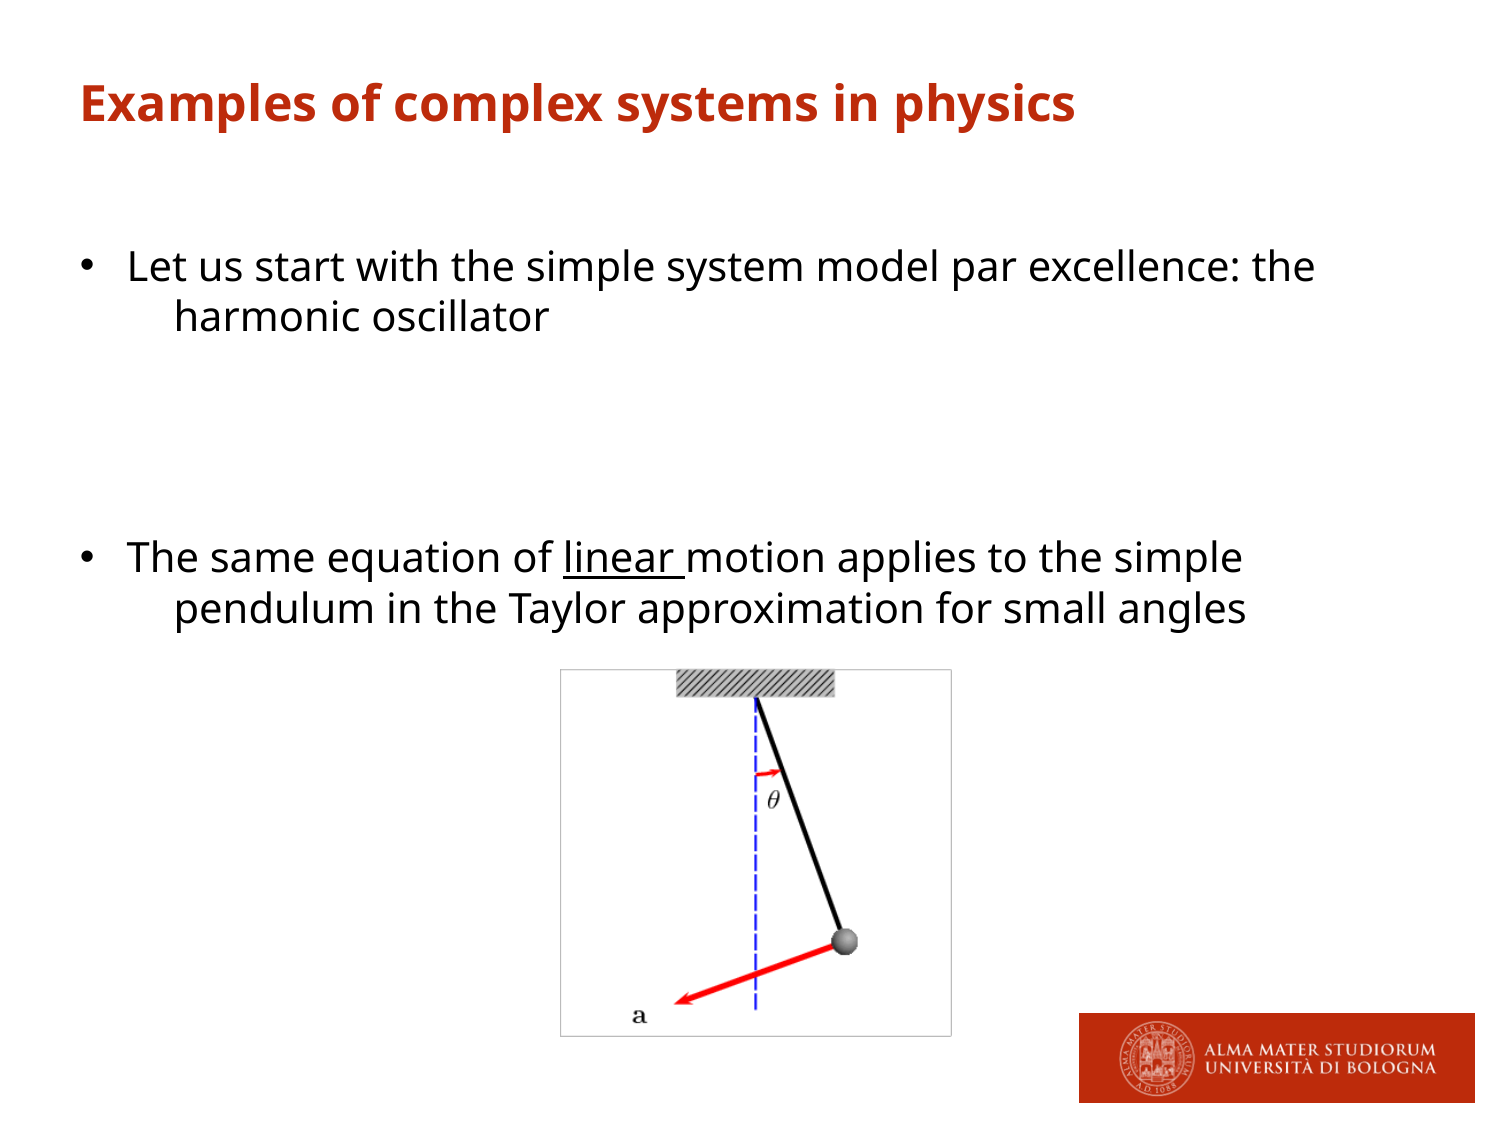

# Examples of complex systems in physics
Let us start with the simple system model par excellence: the harmonic oscillator
The same equation of linear motion applies to the simple pendulum in the Taylor approximation for small angles